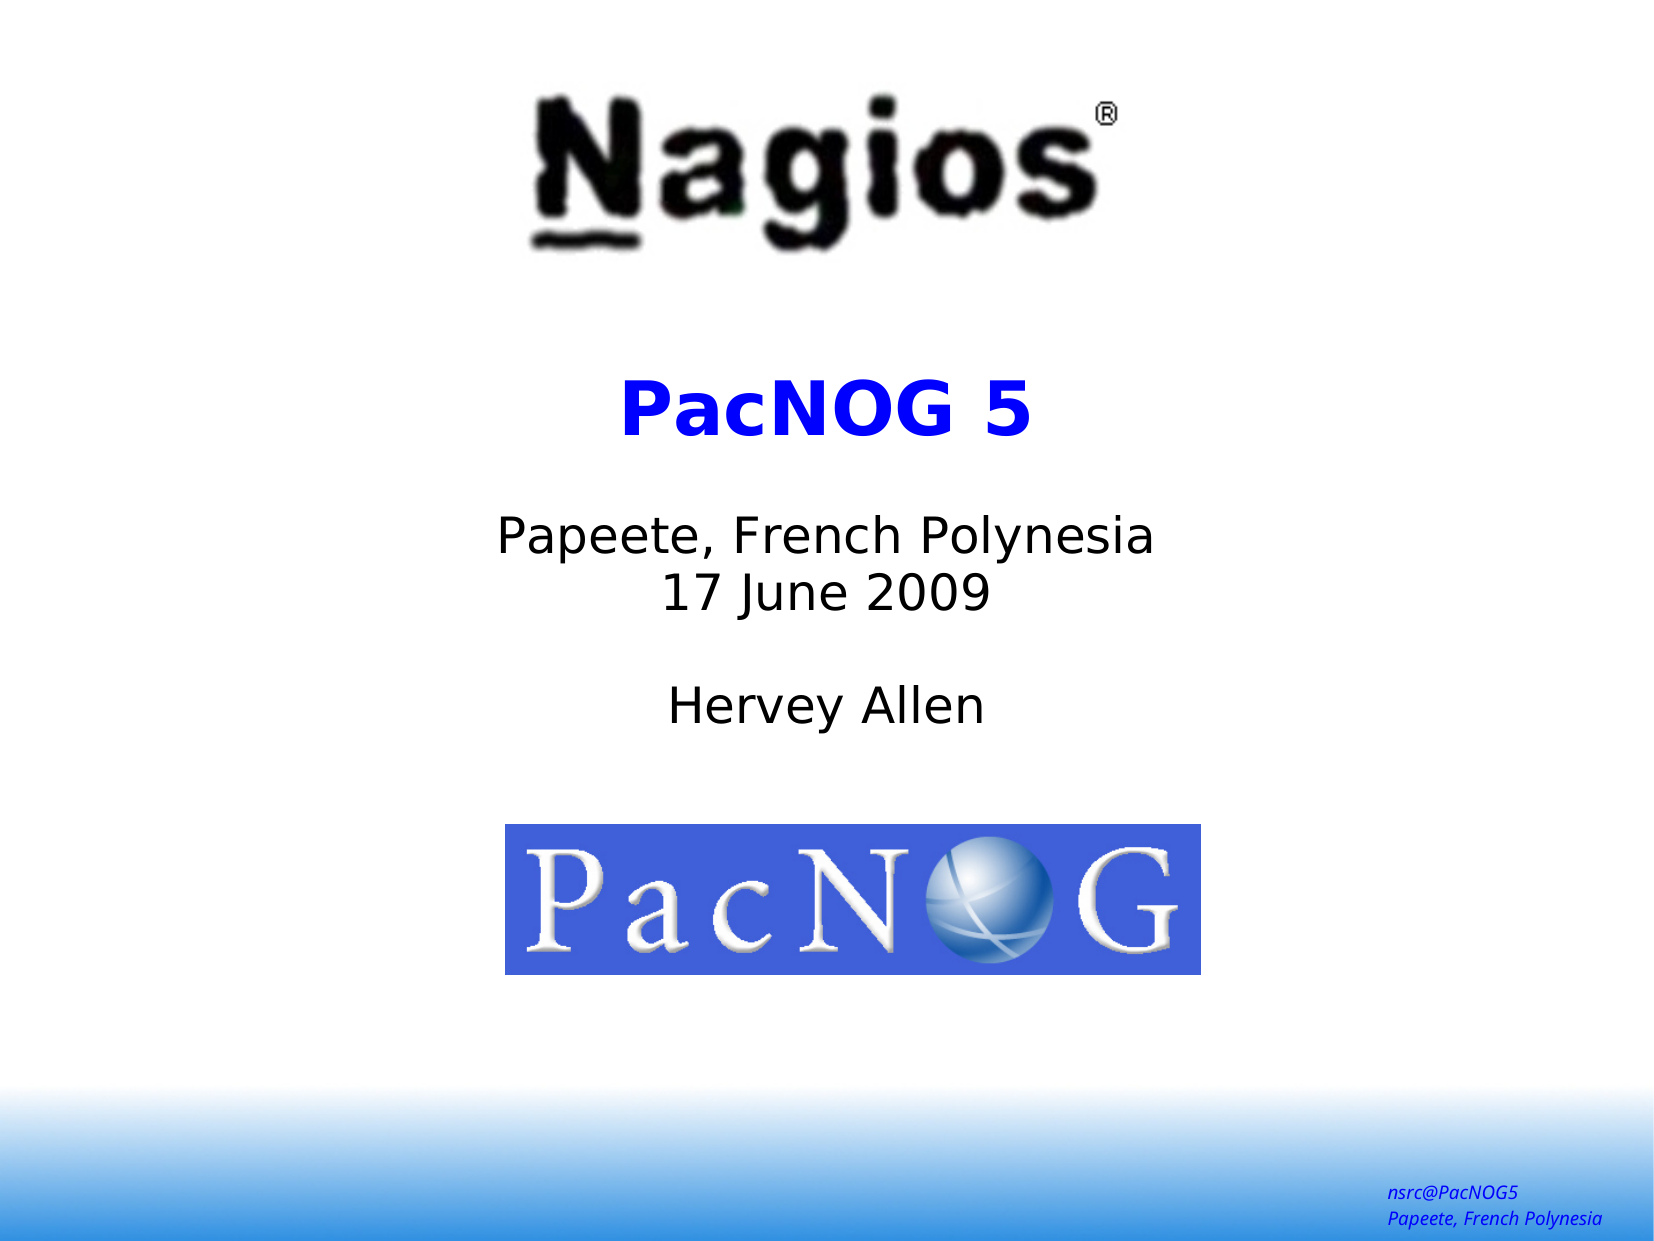

# PacNOG 5
Papeete, French Polynesia
17 June 2009
Hervey Allen